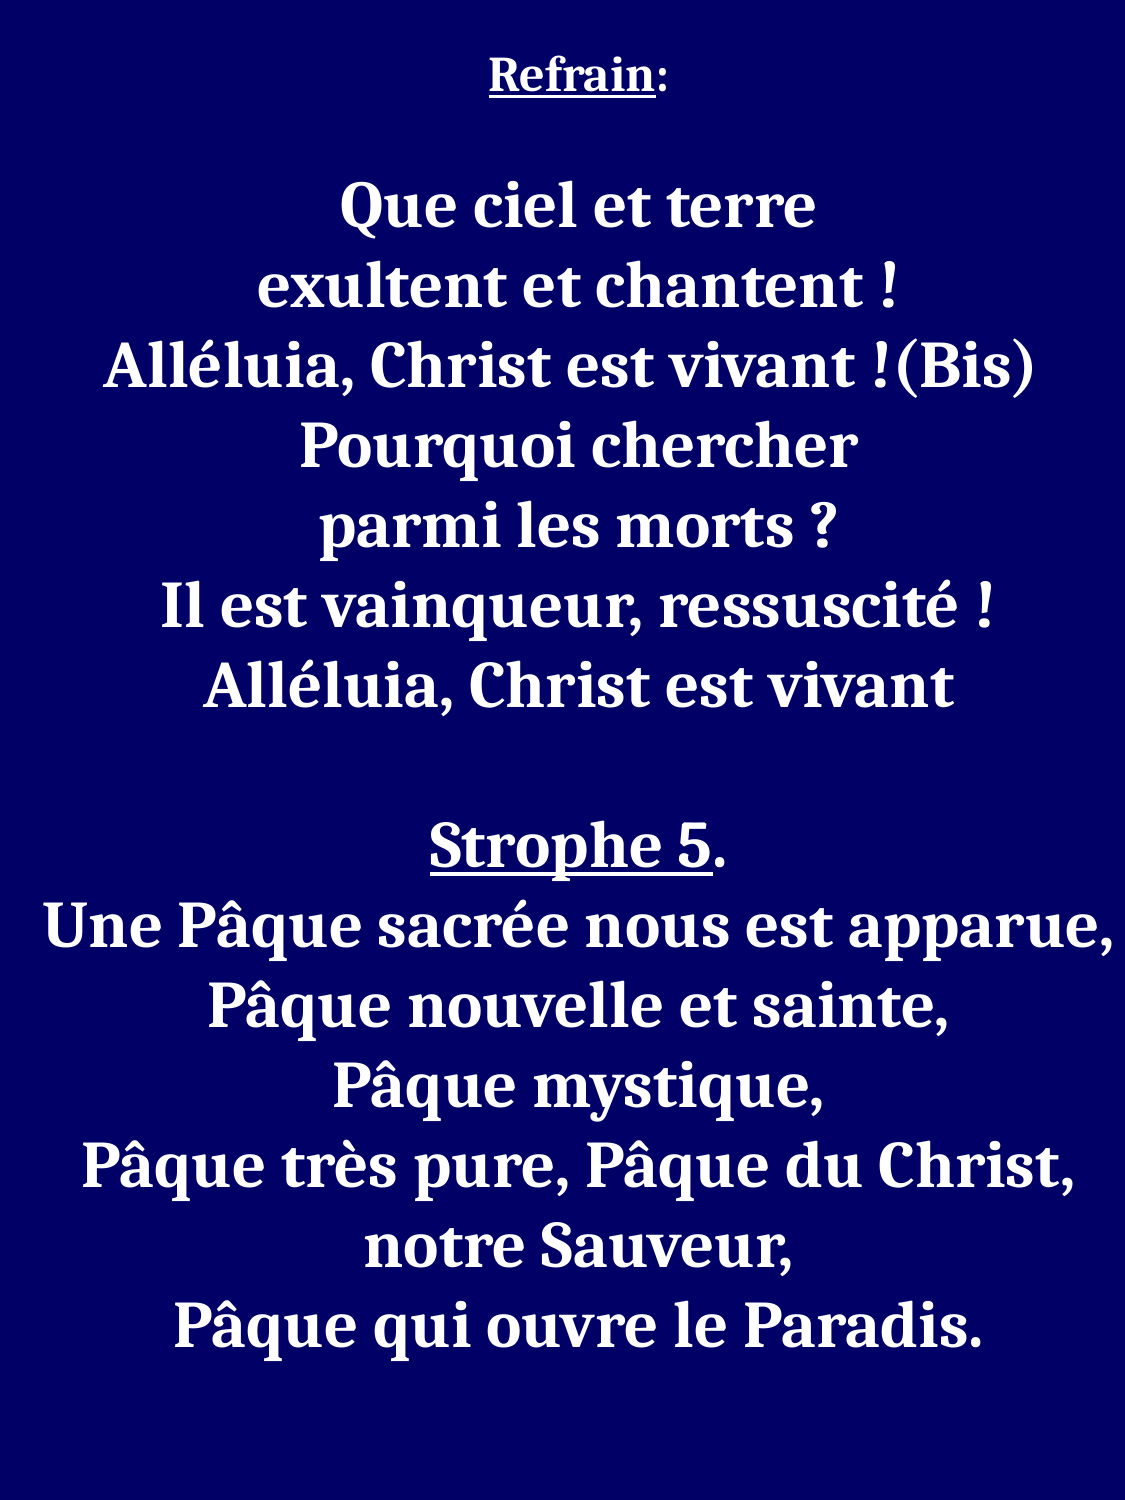

Refrain:
Que ciel et terre
exultent et chantent !
Alléluia, Christ est vivant !(Bis)
Pourquoi chercher
parmi les morts ?
Il est vainqueur, ressuscité !
Alléluia, Christ est vivant
Strophe 5.
Une Pâque sacrée nous est apparue,
Pâque nouvelle et sainte,
Pâque mystique,
Pâque très pure, Pâque du Christ,
notre Sauveur,
Pâque qui ouvre le Paradis.